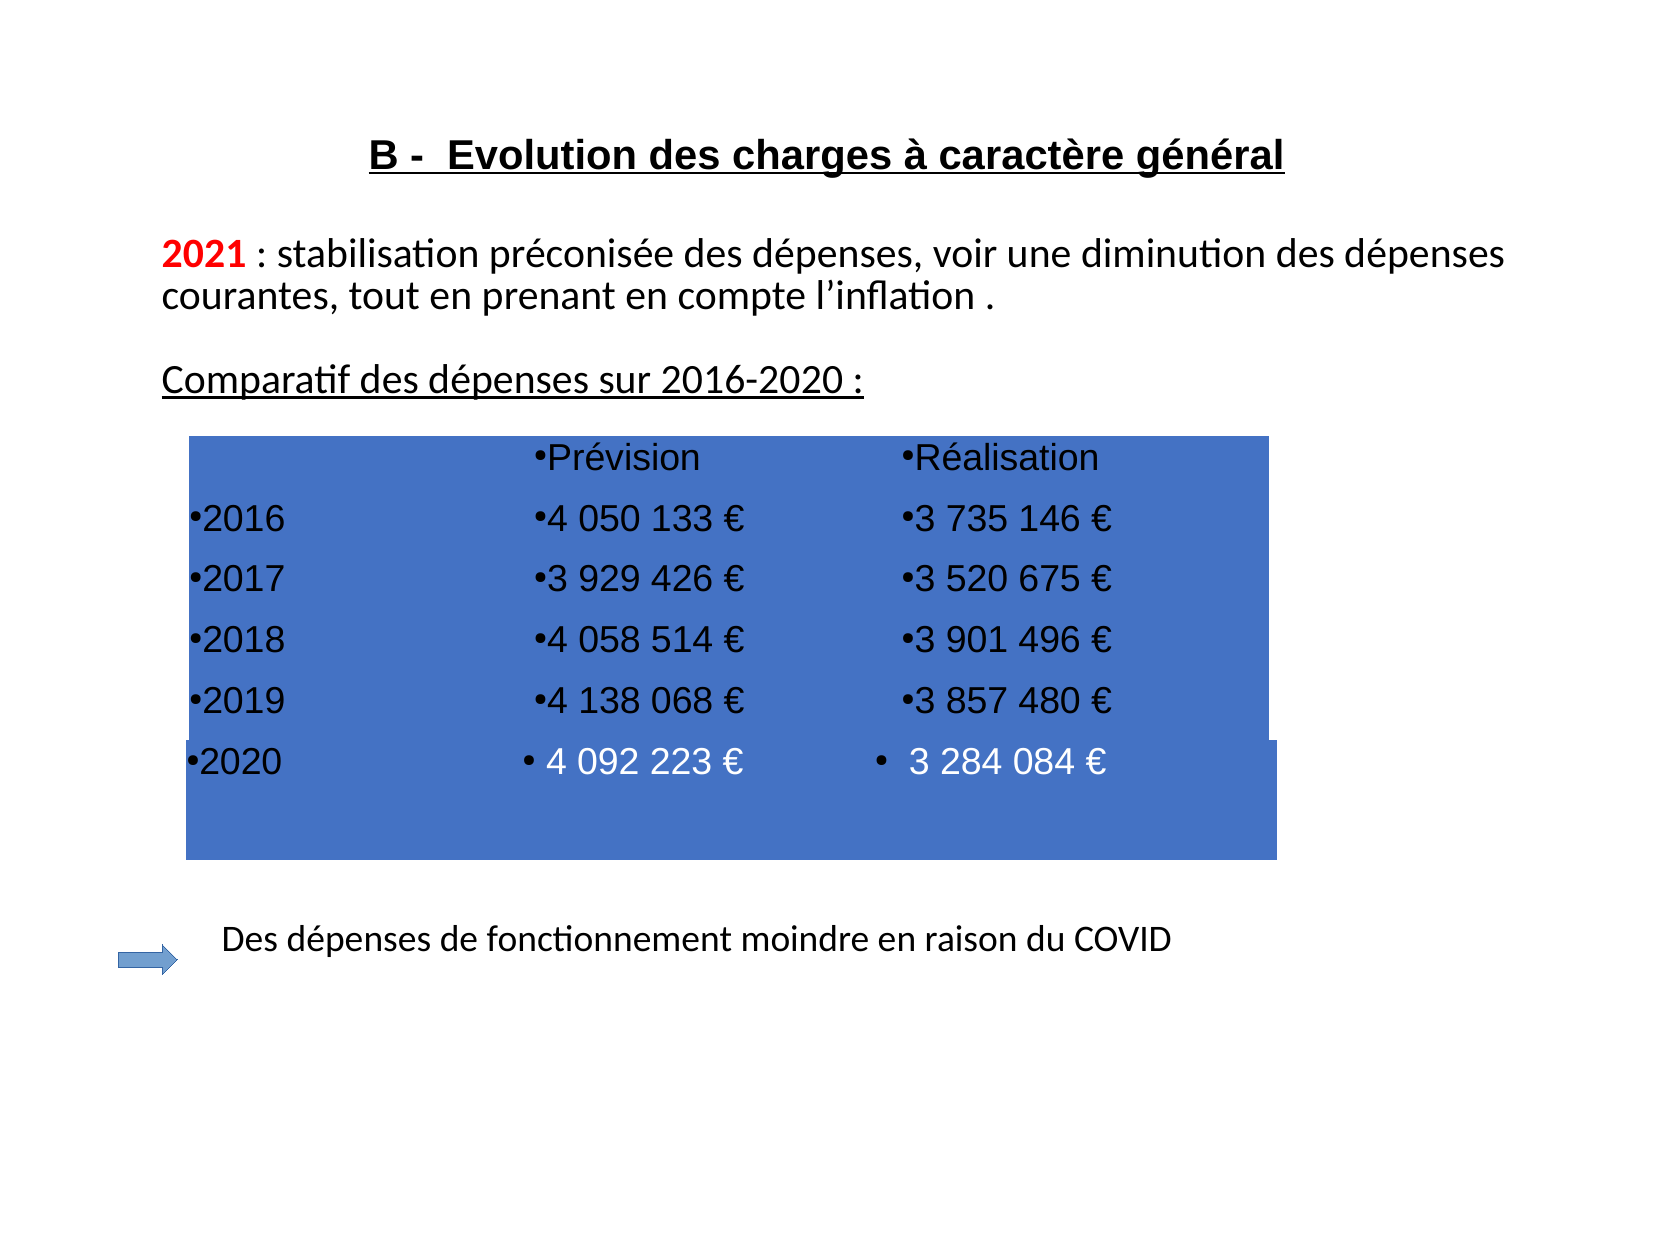

# B - Evolution des charges à caractère général
2021 : stabilisation préconisée des dépenses, voir une diminution des dépenses courantes, tout en prenant en compte l’inflation .
Comparatif des dépenses sur 2016-2020 :
| | Prévision | Réalisation |
| --- | --- | --- |
| 2016 | 4 050 133 € | 3 735 146 € |
| 2017 | 3 929 426 € | 3 520 675 € |
| 2018 | 4 058 514 € | 3 901 496 € |
| 2019 | 4 138 068 € | 3 857 480 € |
| 2020 | 4 092 223 € | 3 284 084 € |
| --- | --- | --- |
Des dépenses de fonctionnement moindre en raison du COVID